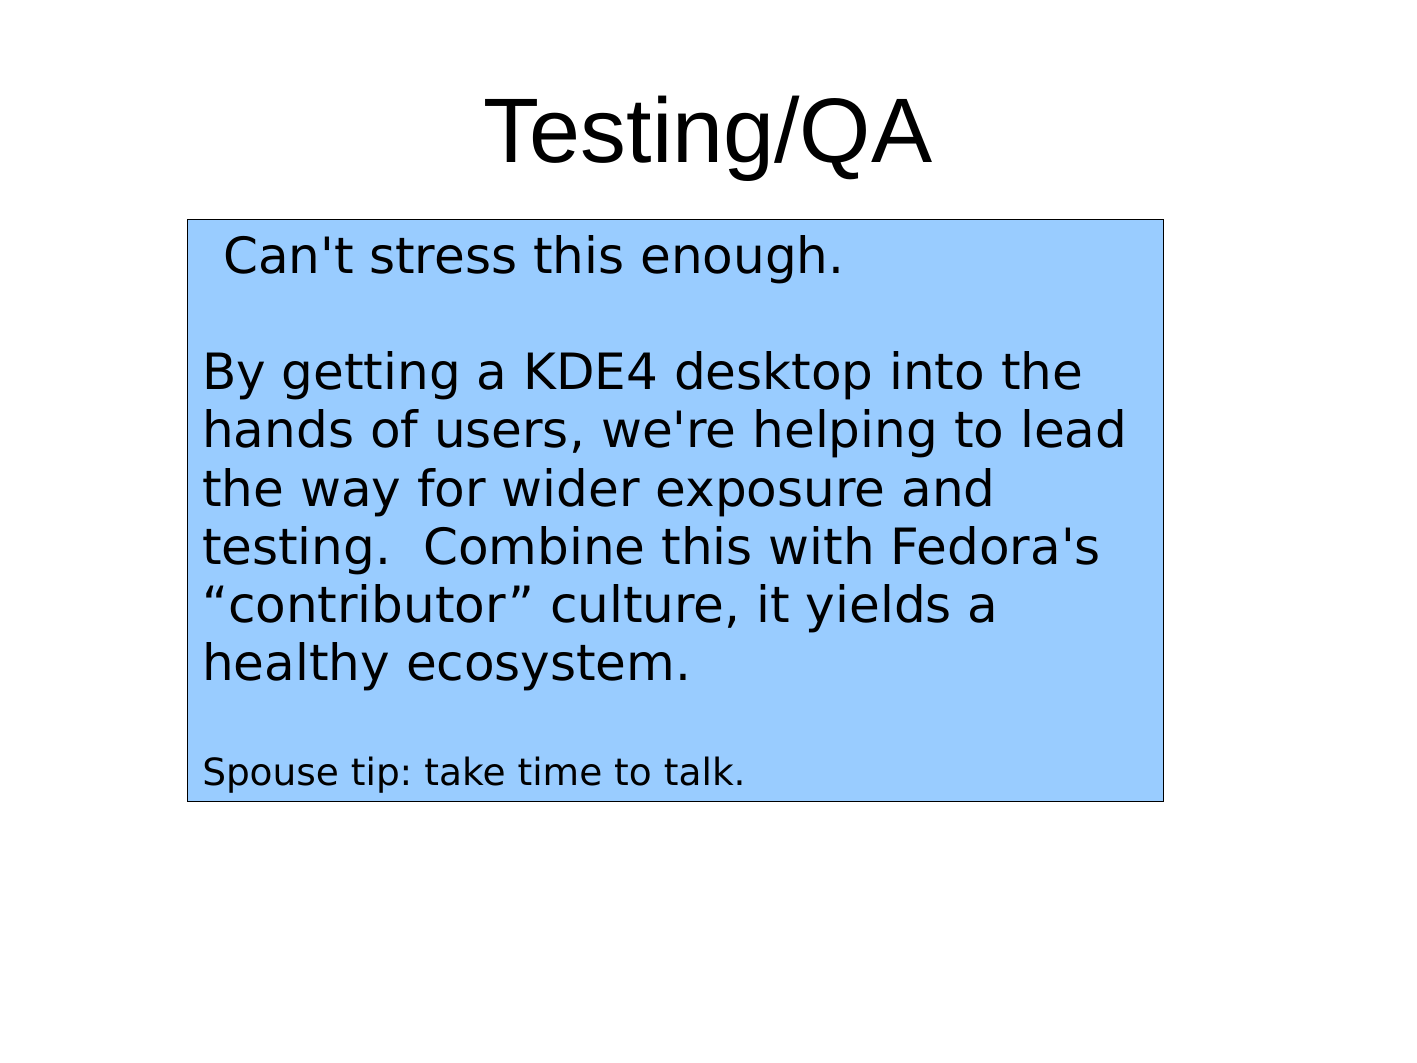

# Testing/QA
Can't stress this enough.
By getting a KDE4 desktop into the hands of users, we're helping to lead the way for wider exposure and testing. Combine this with Fedora's “contributor” culture, it yields a healthy ecosystem.
Spouse tip: take time to talk.